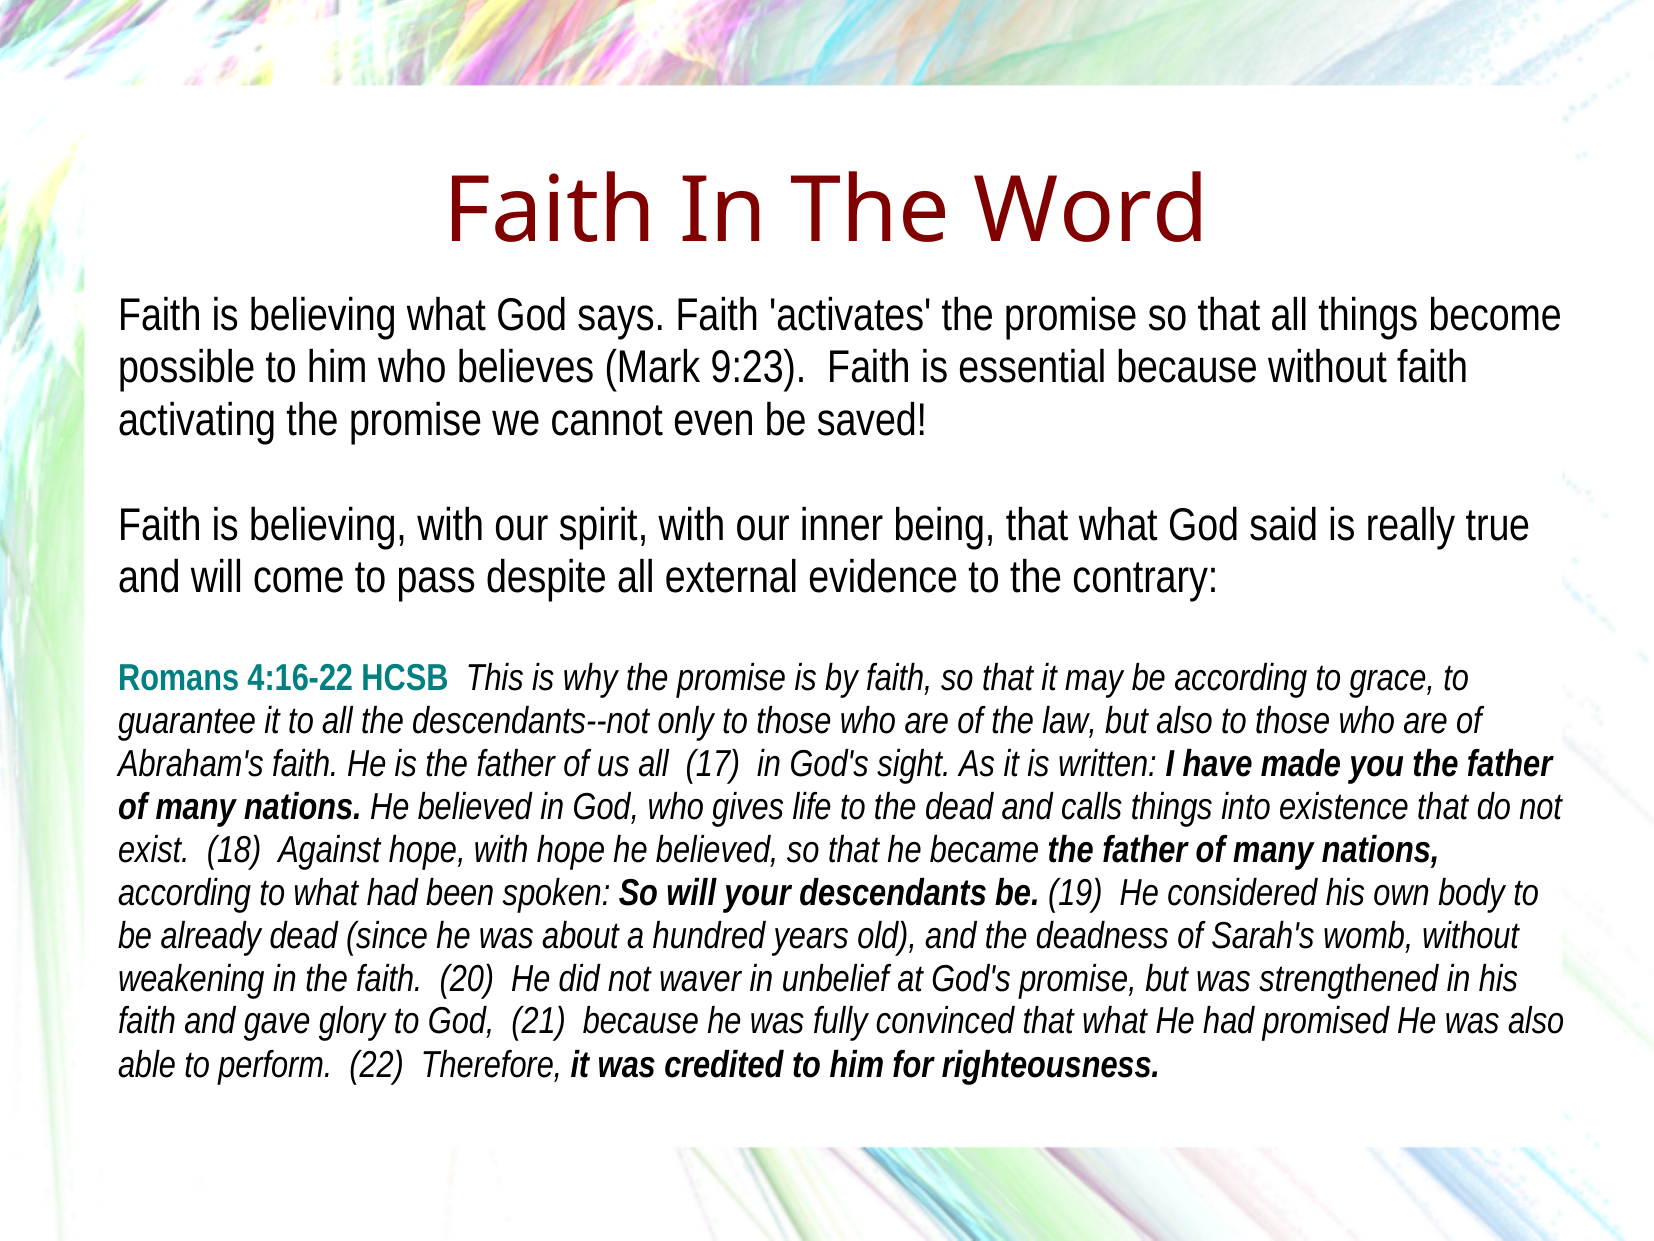

# Faith In The Word
Faith is believing what God says. Faith 'activates' the promise so that all things become possible to him who believes (Mark 9:23). Faith is essential because without faith activating the promise we cannot even be saved!
Faith is believing, with our spirit, with our inner being, that what God said is really true and will come to pass despite all external evidence to the contrary:
Romans 4:16-22 HCSB This is why the promise is by faith, so that it may be according to grace, to guarantee it to all the descendants--not only to those who are of the law, but also to those who are of Abraham's faith. He is the father of us all (17) in God's sight. As it is written: I have made you the father of many nations. He believed in God, who gives life to the dead and calls things into existence that do not exist. (18) Against hope, with hope he believed, so that he became the father of many nations, according to what had been spoken: So will your descendants be. (19) He considered his own body to be already dead (since he was about a hundred years old), and the deadness of Sarah's womb, without weakening in the faith. (20) He did not waver in unbelief at God's promise, but was strengthened in his faith and gave glory to God, (21) because he was fully convinced that what He had promised He was also able to perform. (22) Therefore, it was credited to him for righteousness.